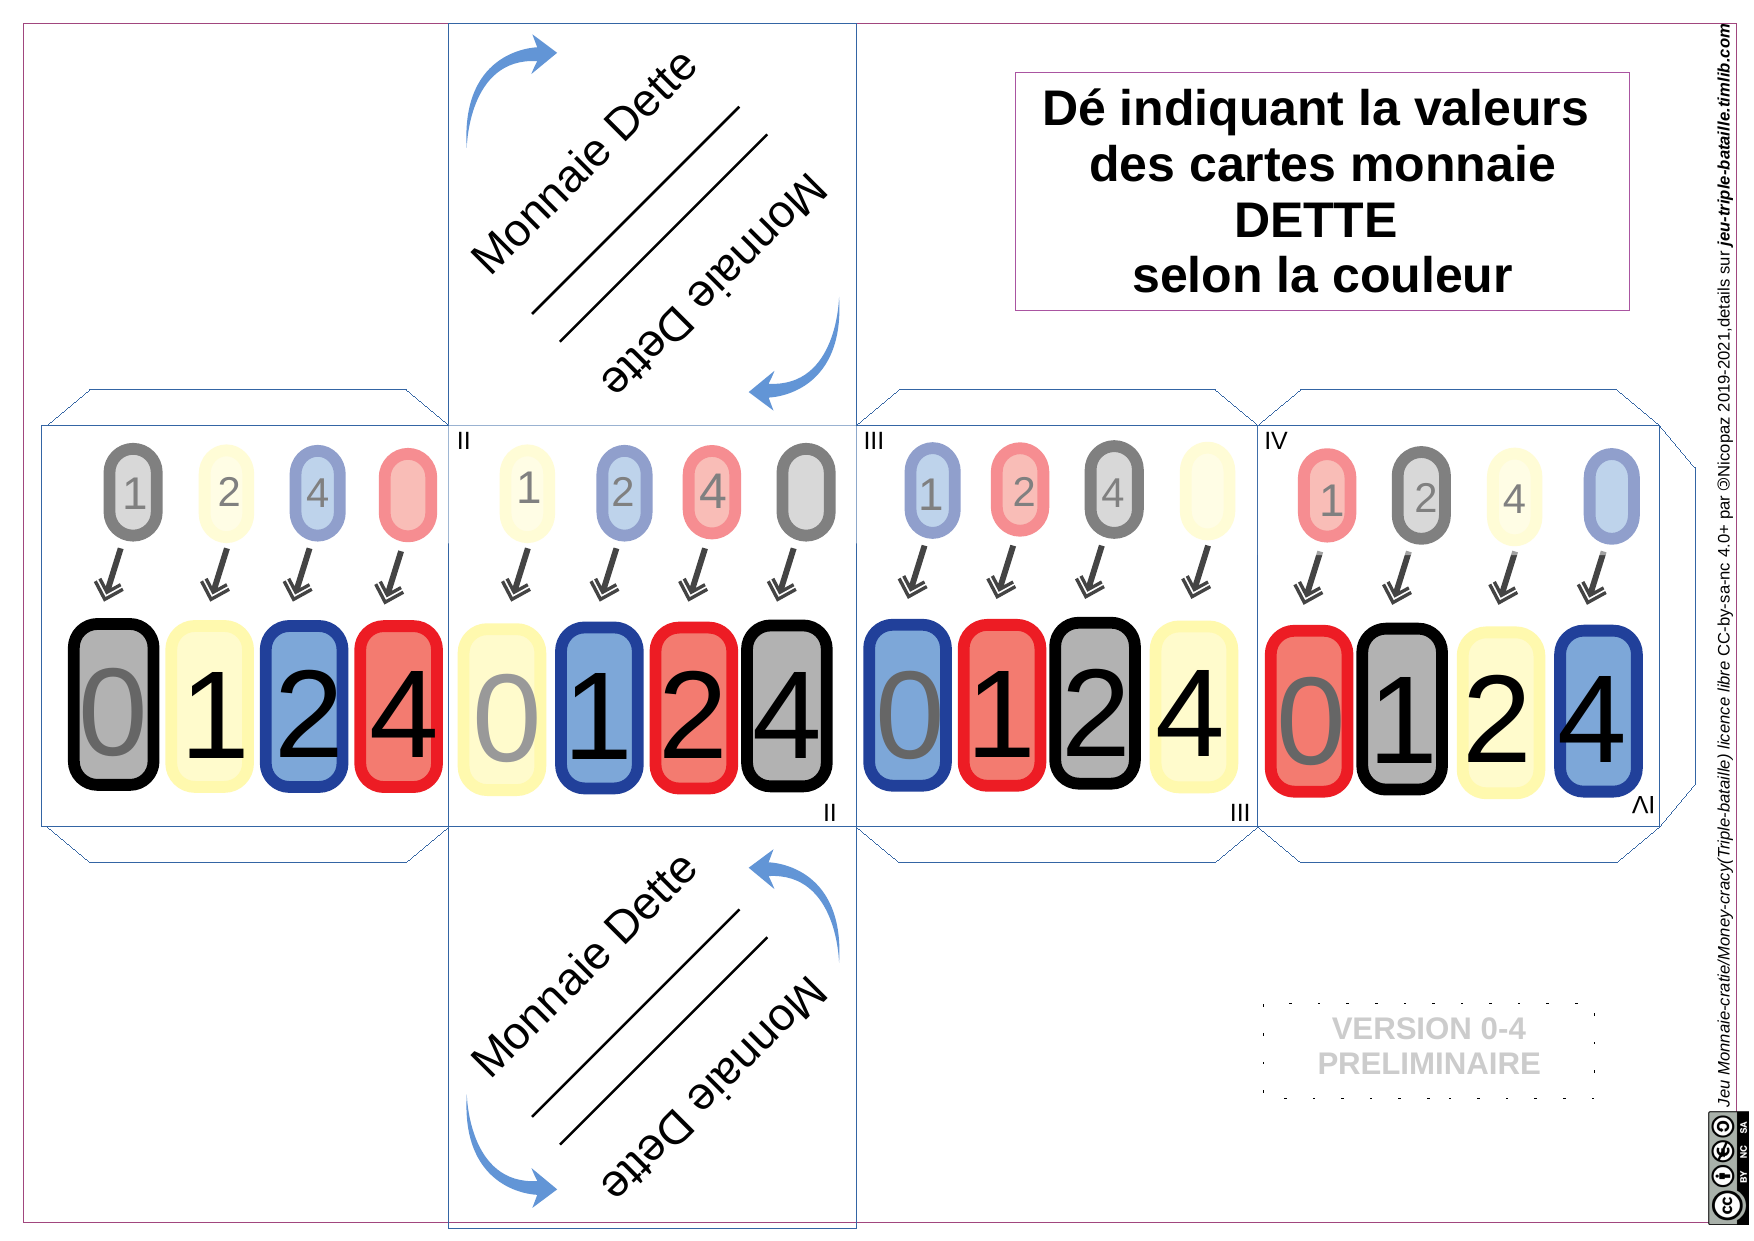

Dé indiquant la valeurs
des cartes monnaie DETTE
selon la couleur
Monnaie Dette
Monnaie Dette
I
II
III
IV
1
4
1
1
2
2
2
4
4
1
2
4
#
1
2
4
8
0
2
4
1
2
4
1
2
4
0
1
0
2
4
1
0
IV
I
II
III
8
8
Monnaie Dette
VERSION 0-4 PRELIMINAIRE
Monnaie Dette
1
2
4
1
2
4